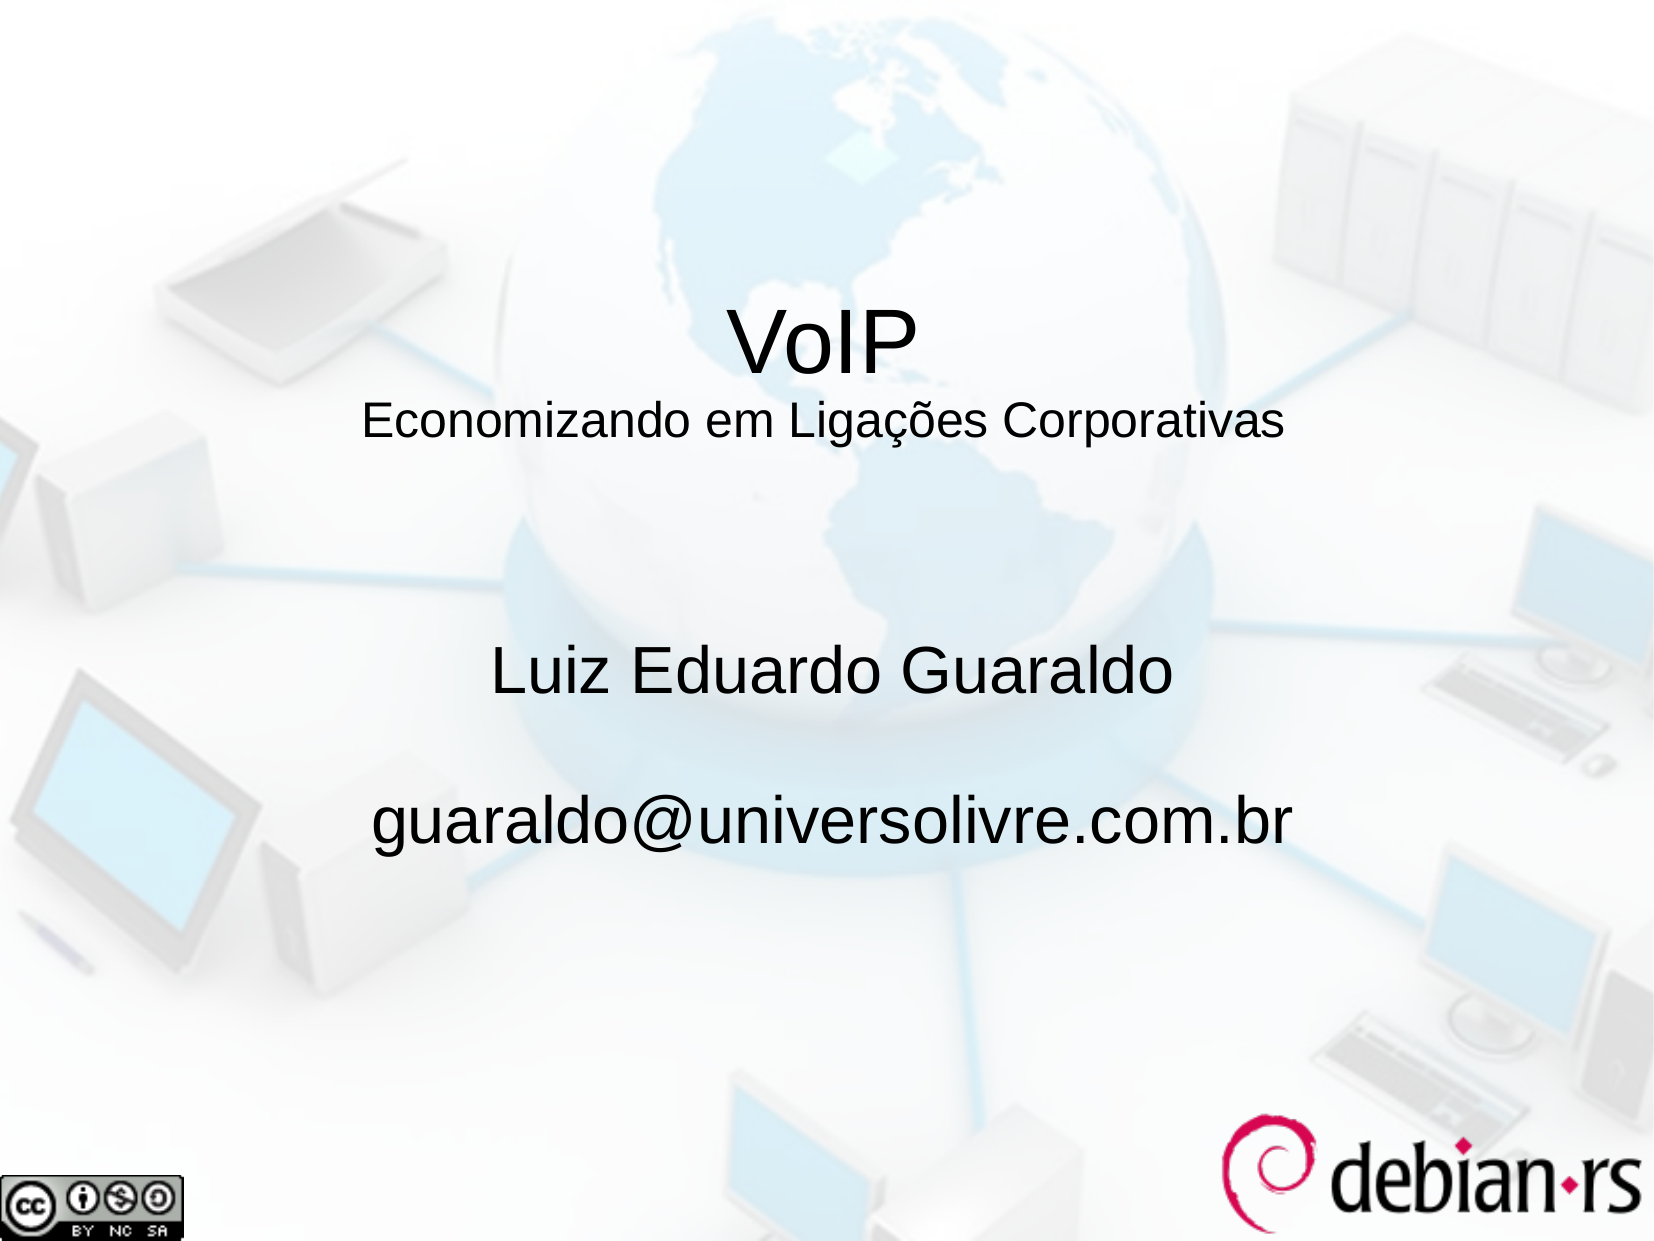

# VoIP Economizando em Ligações Corporativas
Luiz Eduardo Guaraldo
guaraldo@universolivre.com.br